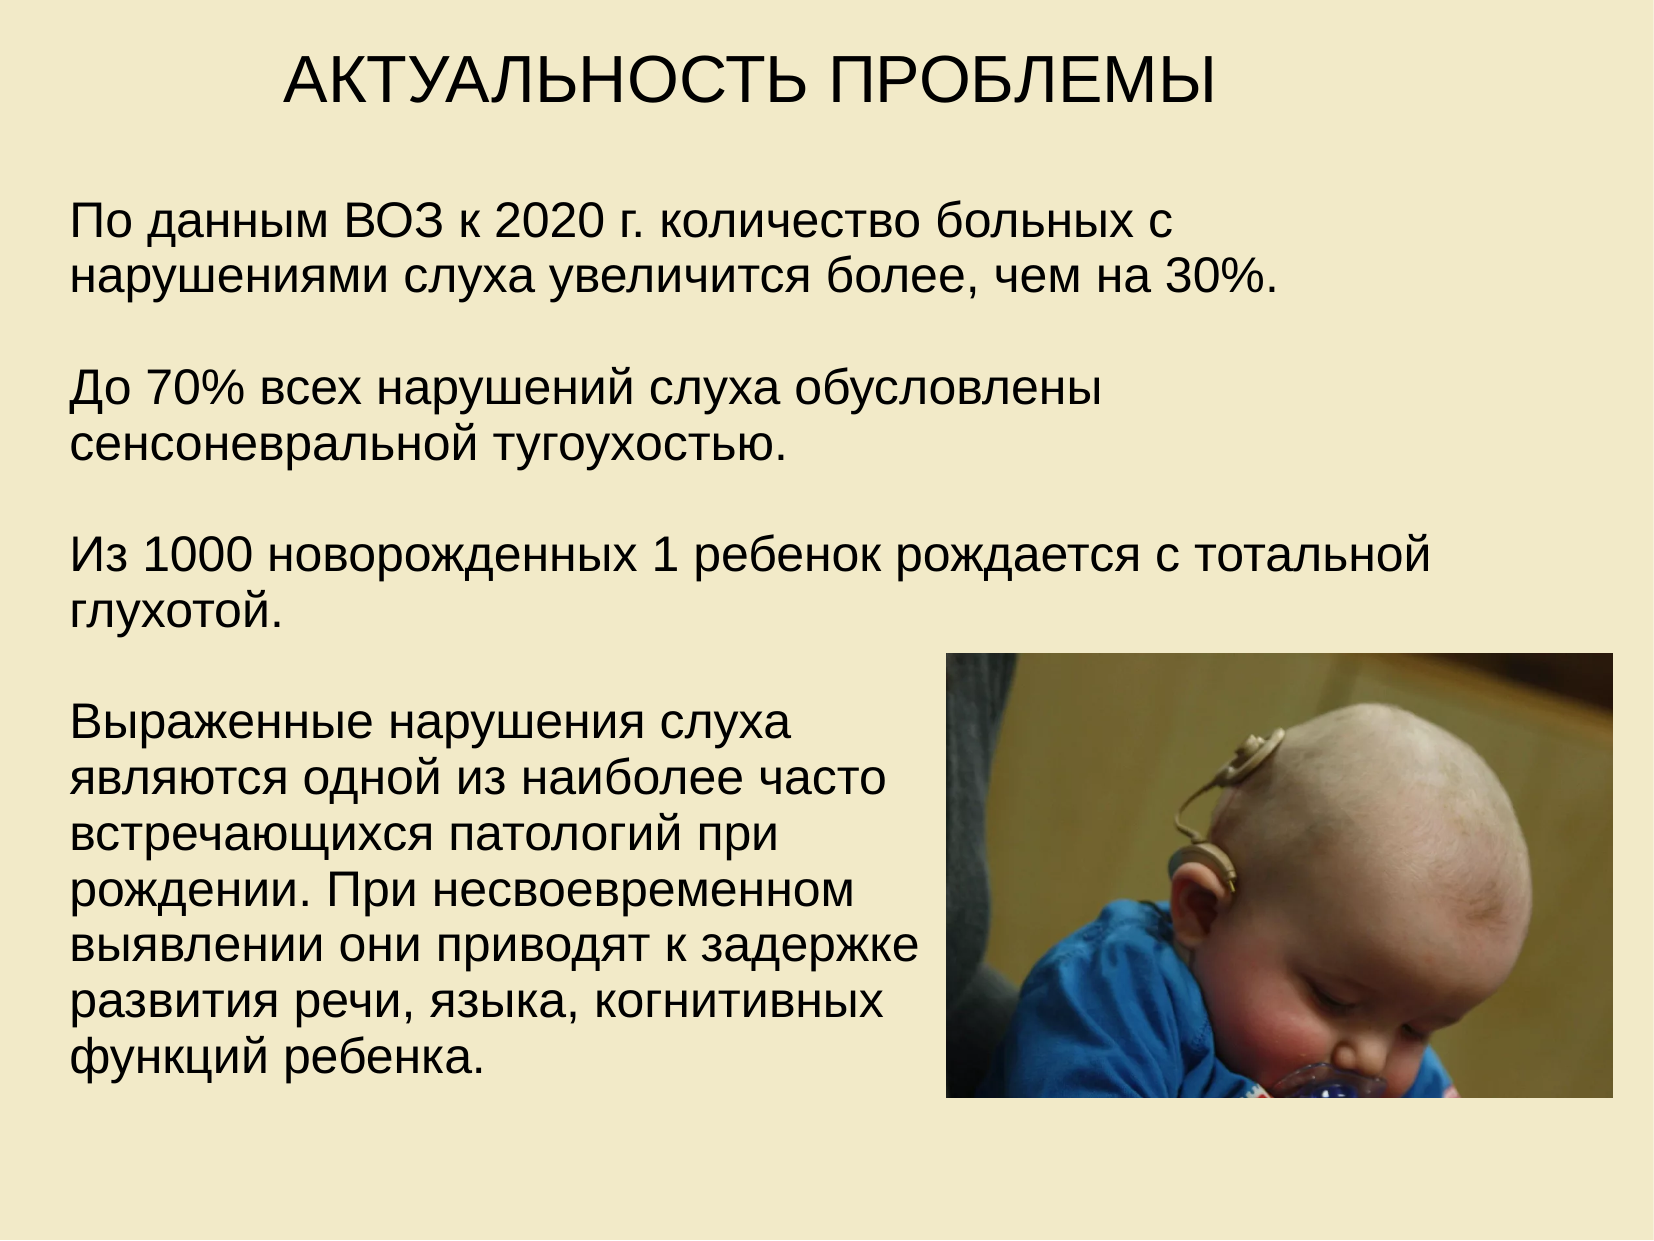

АКТУАЛЬНОСТЬ ПРОБЛЕМЫ
По данным ВОЗ к 2020 г. количество больных с нарушениями слуха увеличится более, чем на 30%.
До 70% всех нарушений слуха обусловлены сенсоневральной тугоухостью.
Из 1000 новорожденных 1 ребенок рождается с тотальной глухотой.
Выраженные нарушения слуха
являются одной из наиболее часто
встречающихся патологий при
рождении. При несвоевременном
выявлении они приводят к задержке
развития речи, языка, когнитивных
функций ребенка.